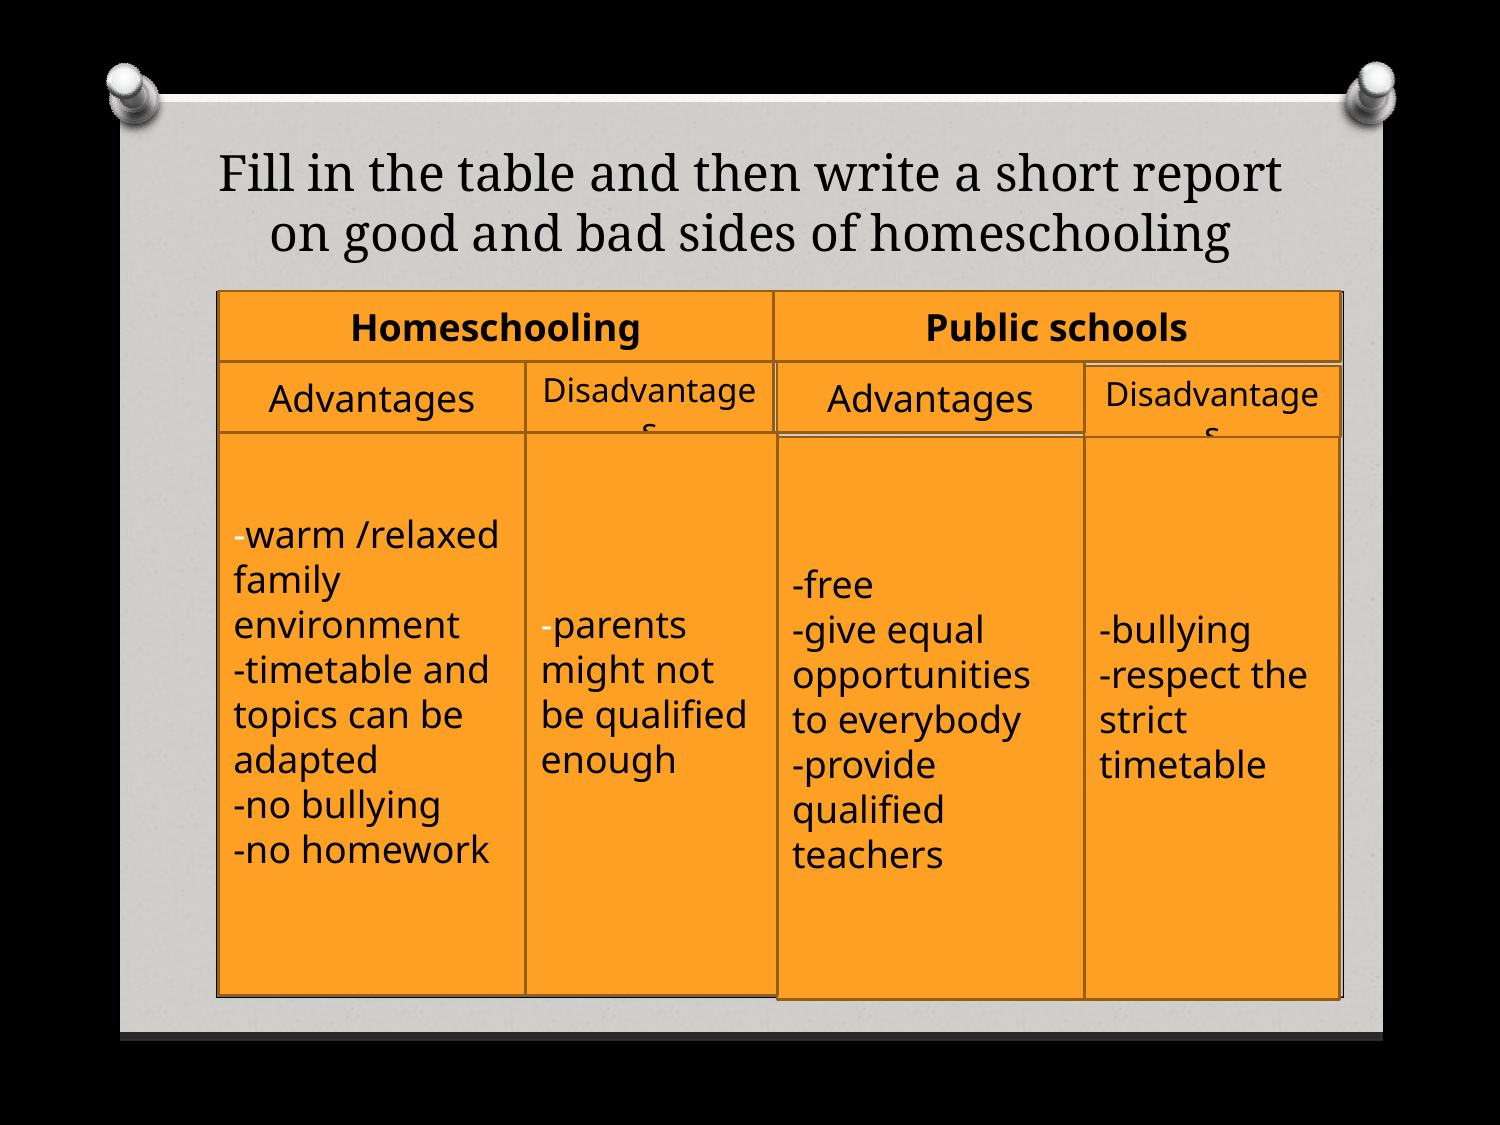

# Fill in the table and then write a short report on good and bad sides of homeschooling
Homeschooling
Public schools
Advantages
Disadvantages
Advantages
Disadvantages
-warm /relaxed family environment
-timetable and topics can be adapted
-no bullying
-no homework
-parents might not be qualified enough
-free
-give equal opportunities to everybody
-provide qualified teachers
-bullying
-respect the strict timetable